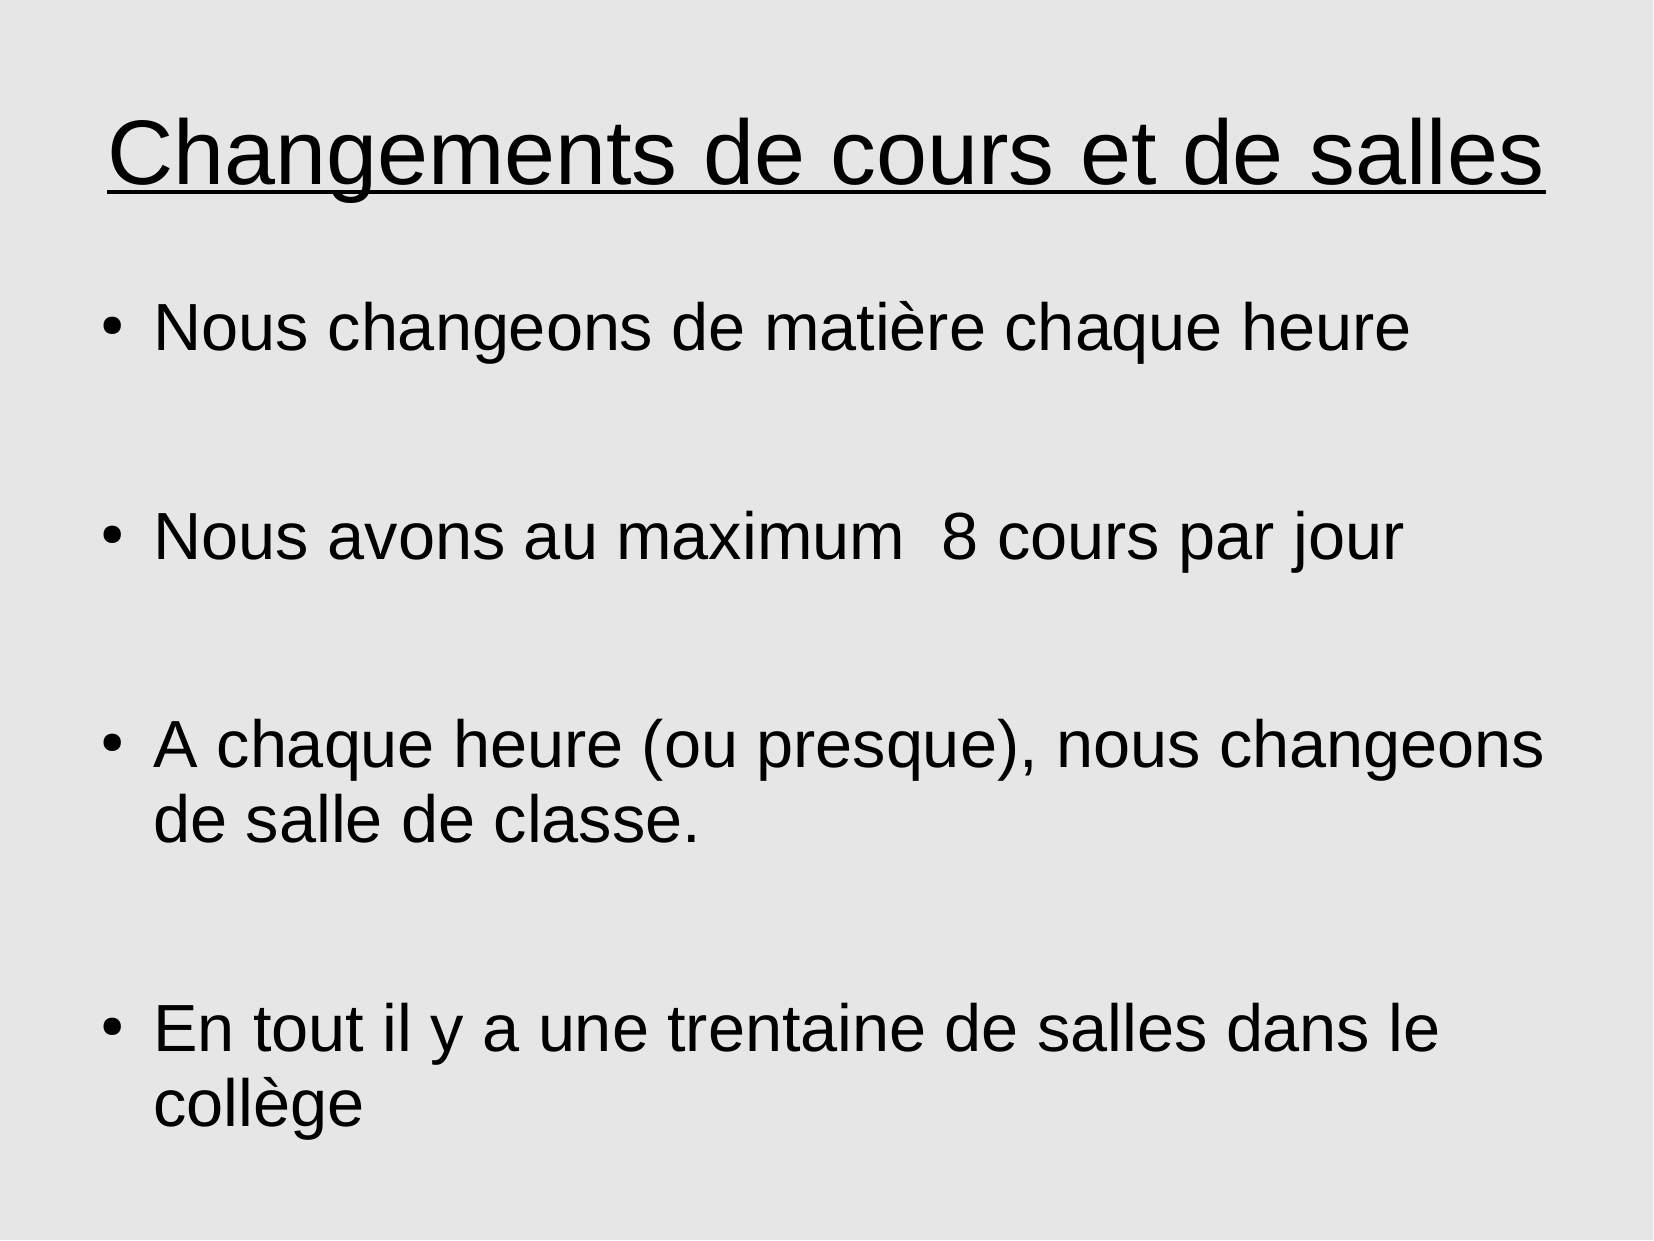

# Changements de cours et de salles
Nous changeons de matière chaque heure
Nous avons au maximum 8 cours par jour
A chaque heure (ou presque), nous changeons de salle de classe.
En tout il y a une trentaine de salles dans le collège